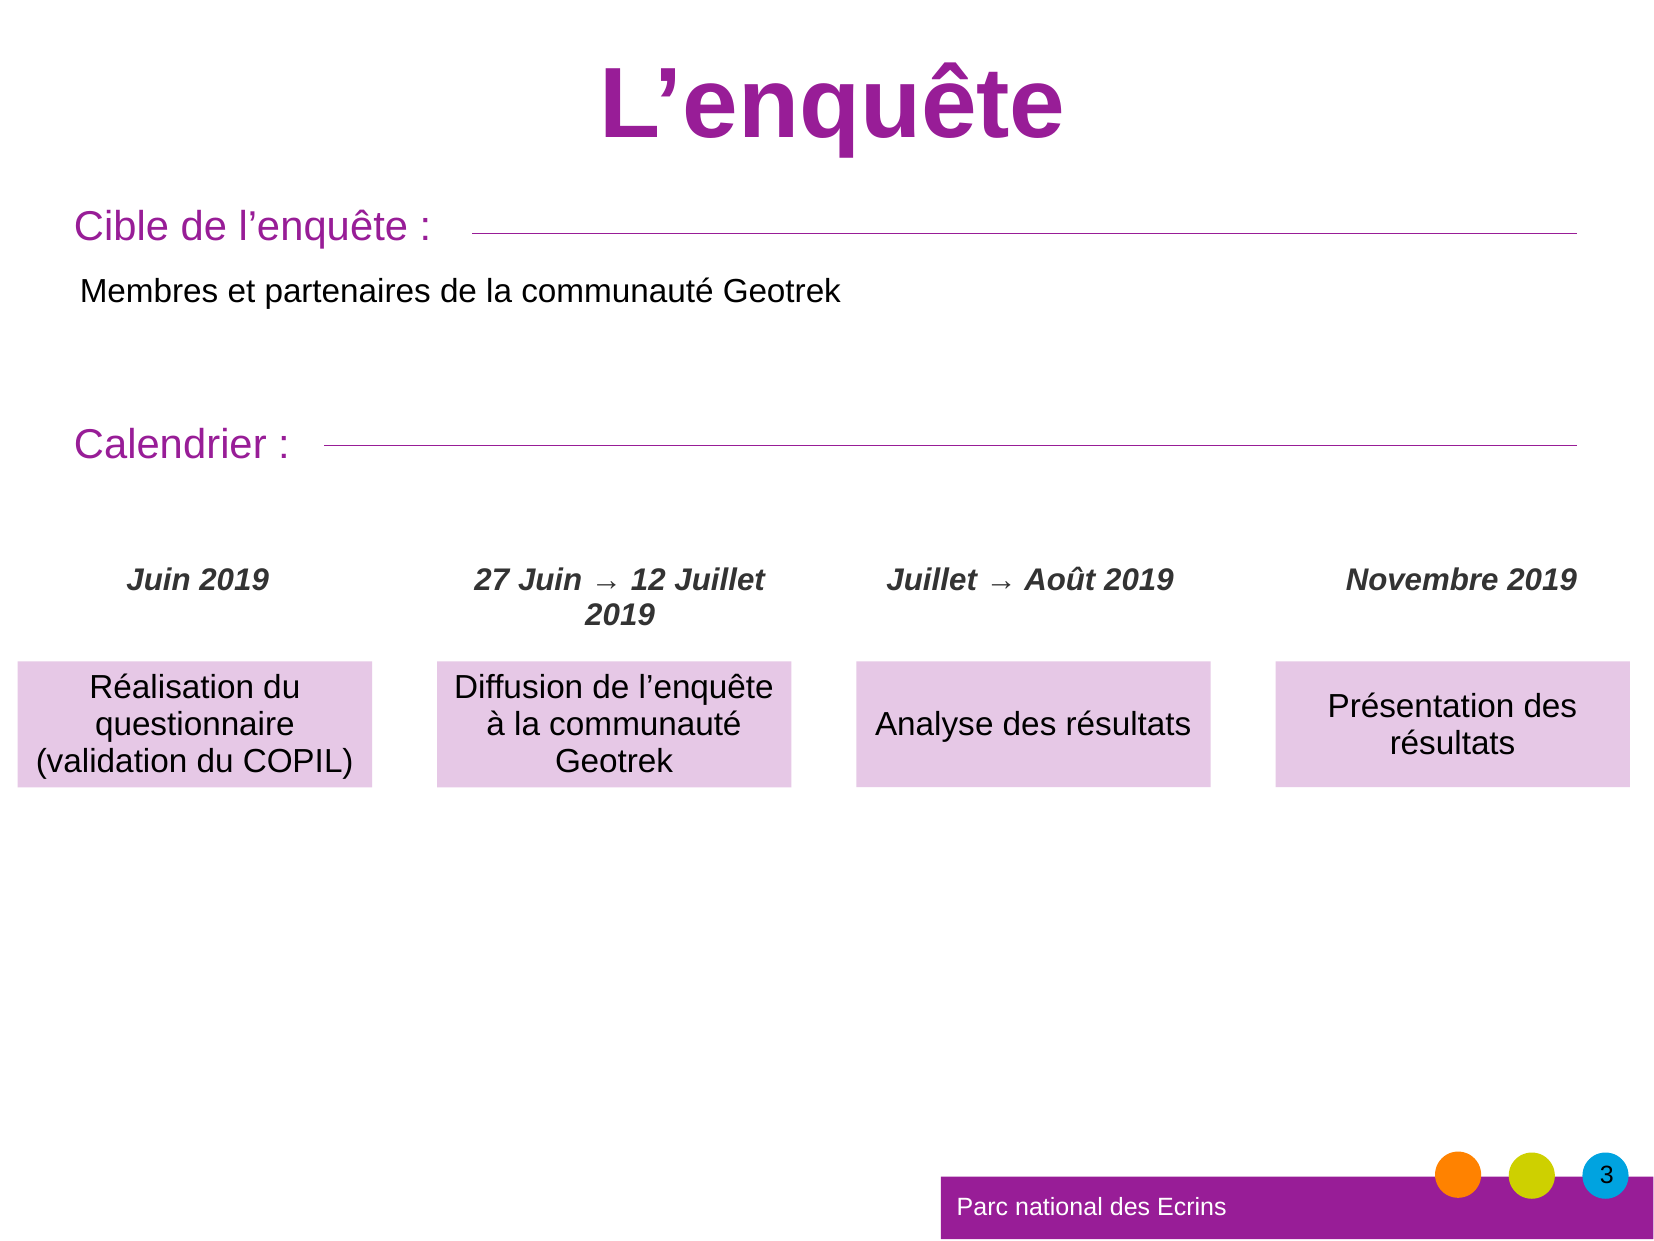

# L’enquête
Cible de l’enquête :
Membres et partenaires de la communauté Geotrek
Calendrier :
Juin 2019
27 Juin → 12 Juillet 2019
Juillet → Août 2019
Novembre 2019
Réalisation du questionnaire (validation du COPIL)
Diffusion de l’enquête à la communauté Geotrek
Analyse des résultats
Présentation des résultats